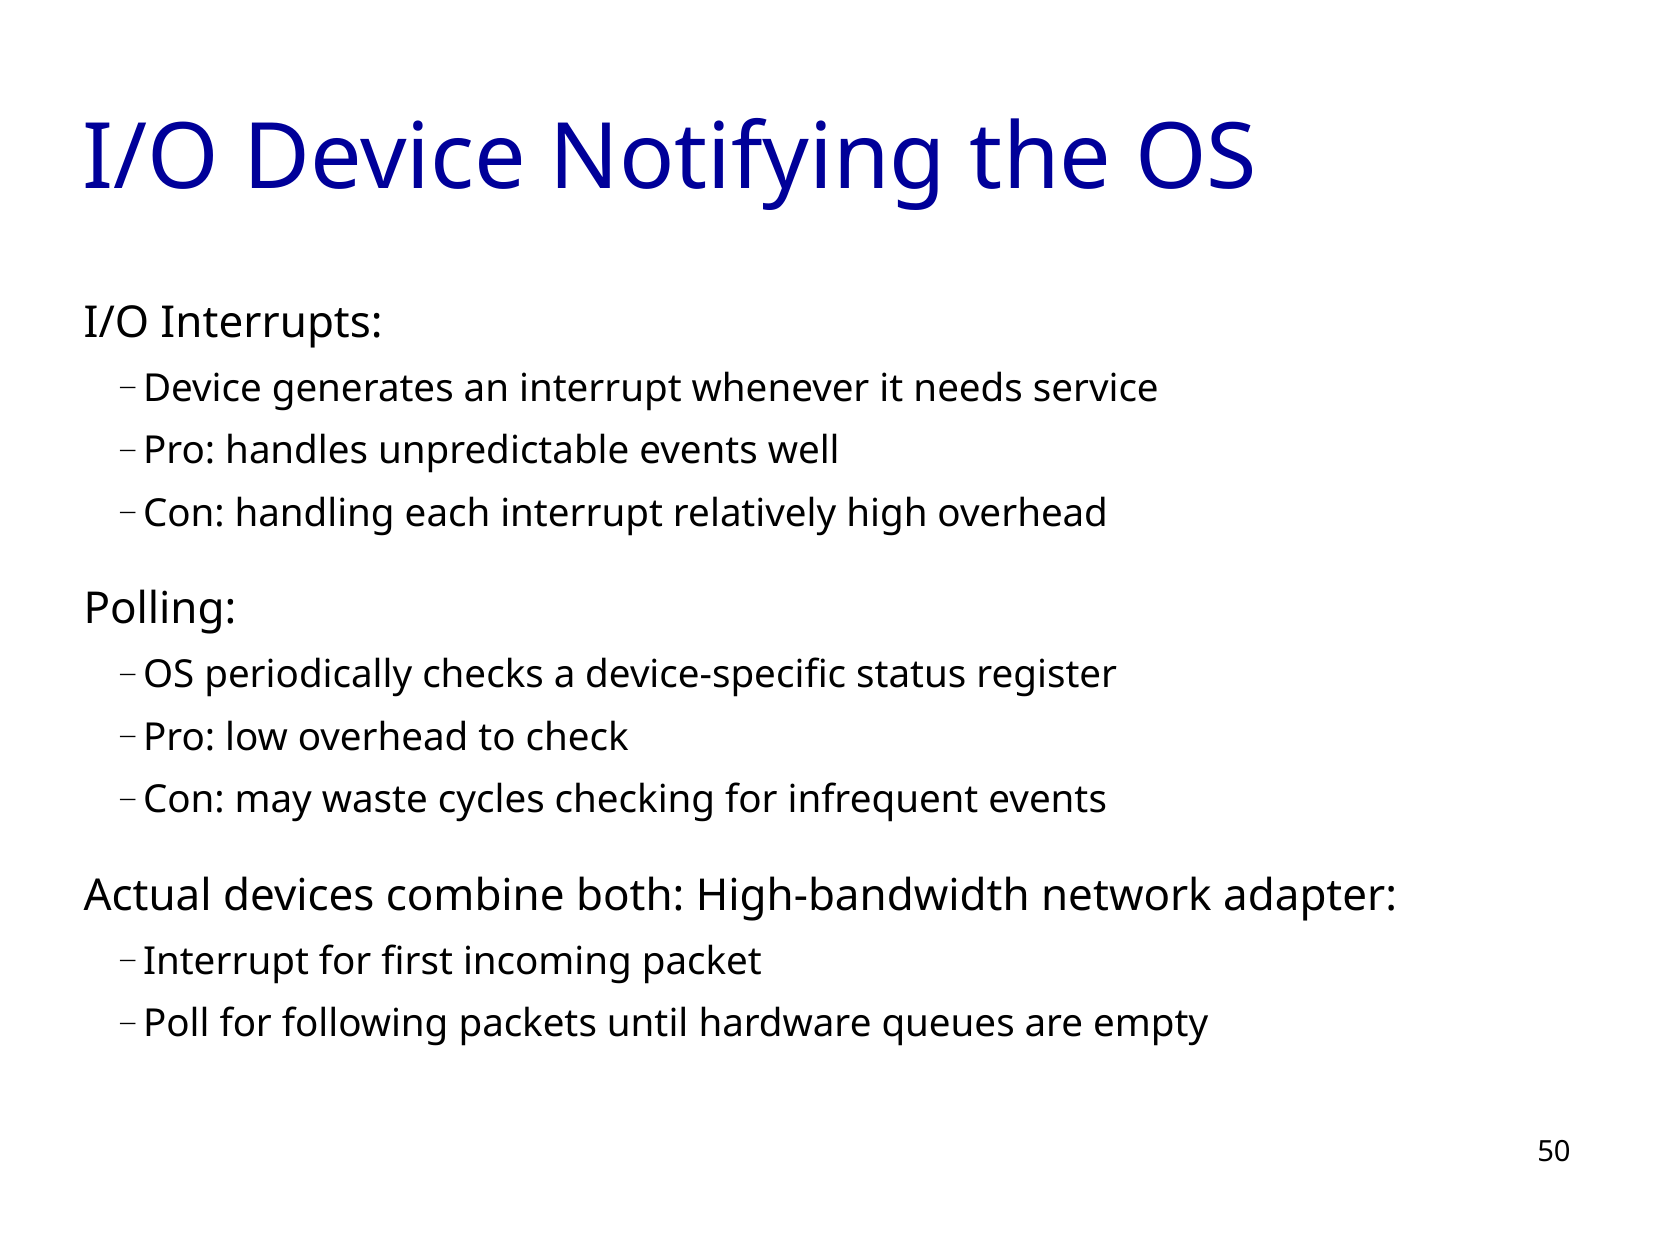

# I/O Device Notifying the OS
I/O Interrupts:
Device generates an interrupt whenever it needs service
Pro: handles unpredictable events well
Con: handling each interrupt relatively high overhead
Polling:
OS periodically checks a device-specific status register
Pro: low overhead to check
Con: may waste cycles checking for infrequent events
Actual devices combine both: High-bandwidth network adapter:
Interrupt for first incoming packet
Poll for following packets until hardware queues are empty
50